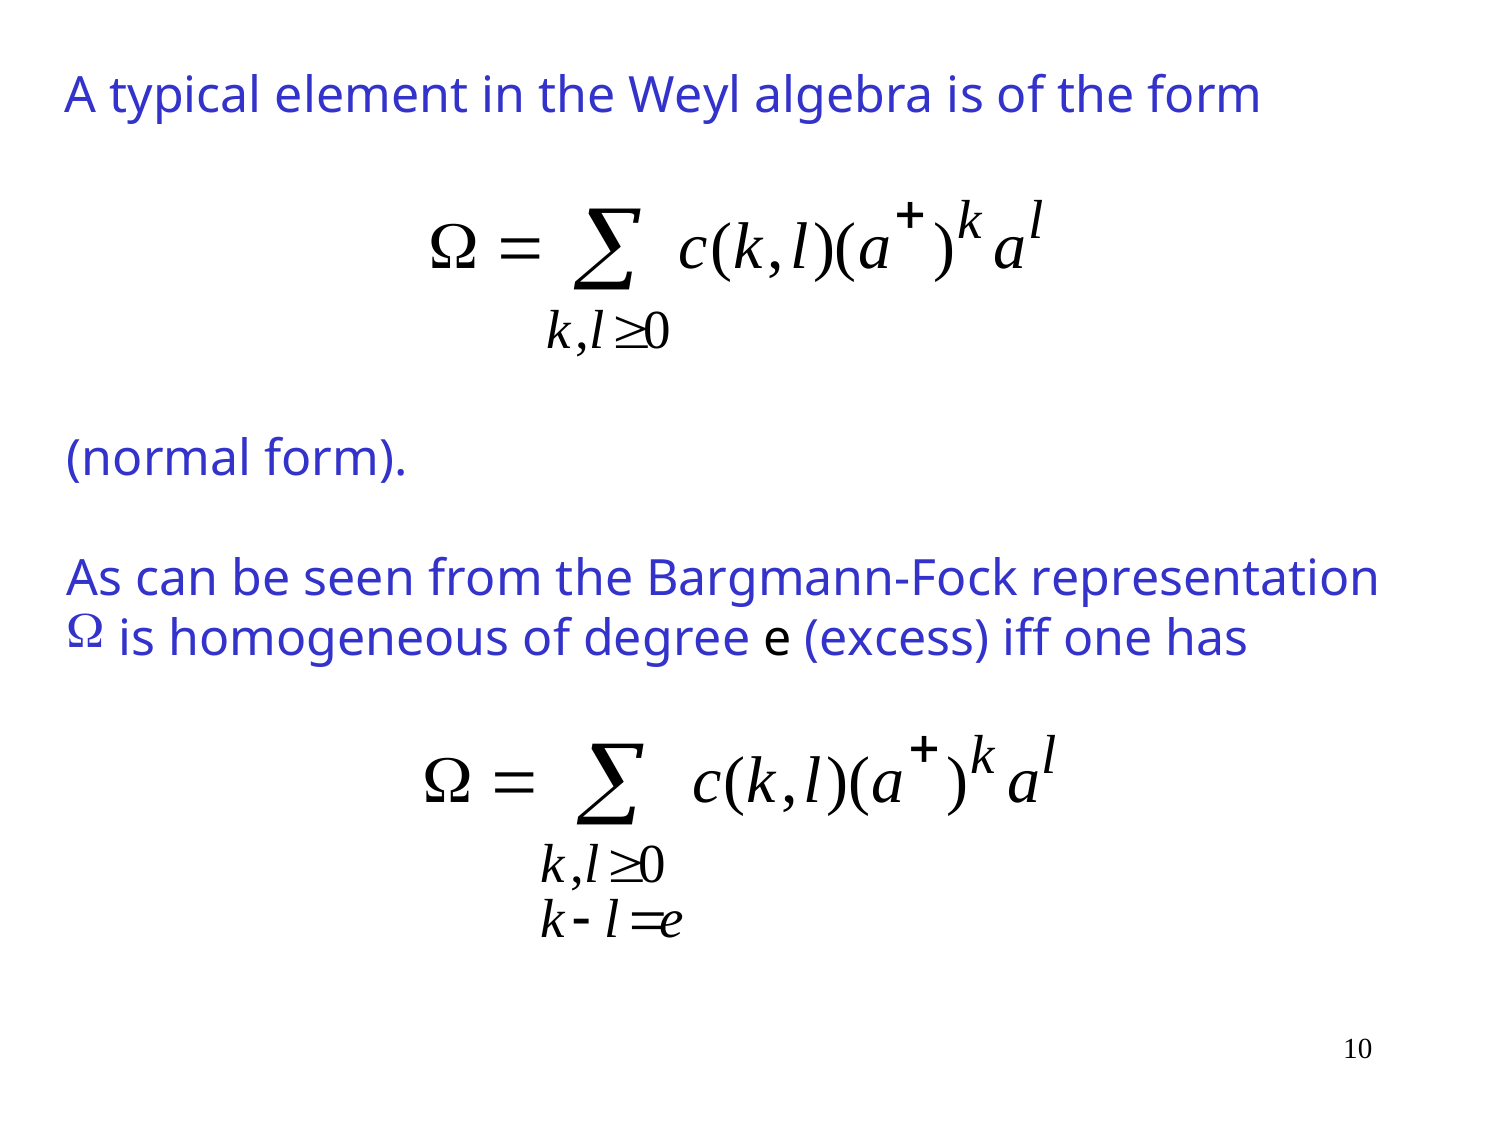

A typical element in the Weyl algebra is of the form
(normal form).
As can be seen from the Bargmann-Fock representation
 is homogeneous of degree e (excess) iff one has
10